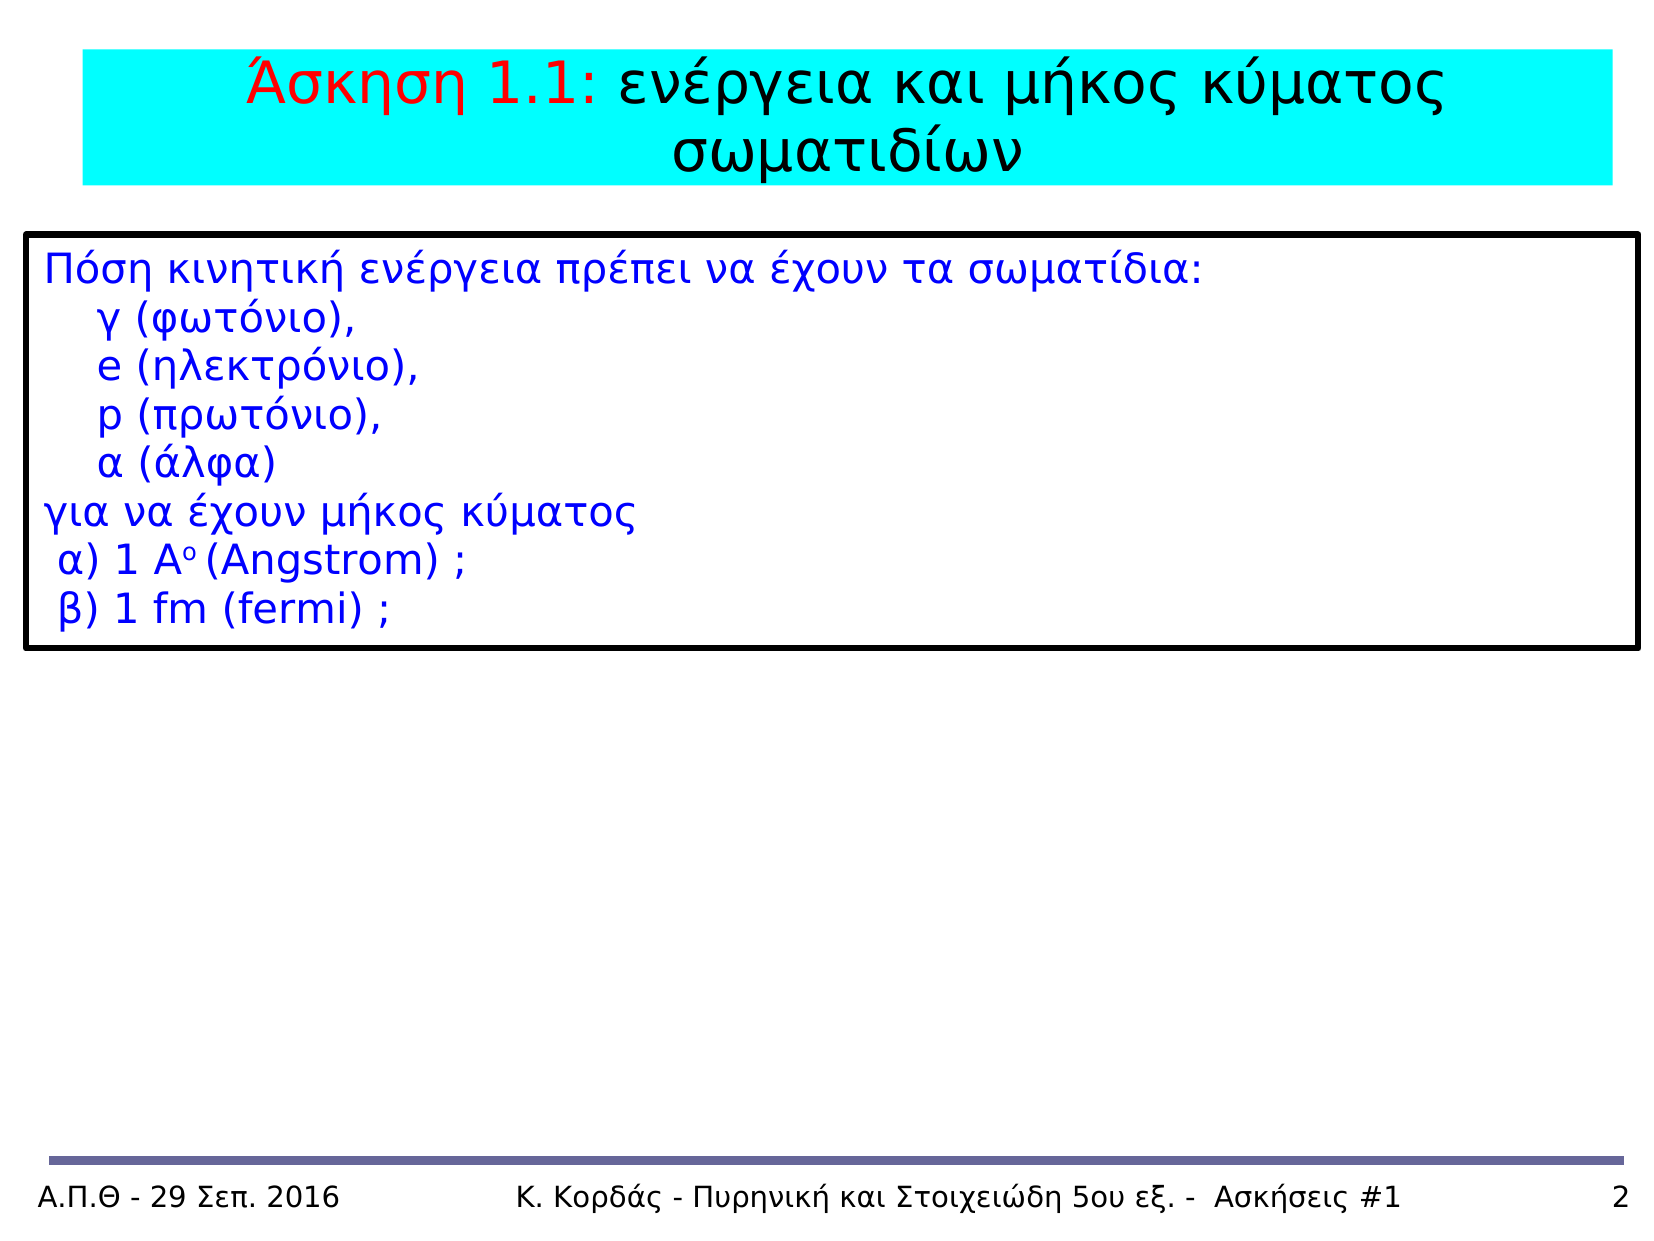

# Άσκηση 1.1: ενέργεια και μήκος κύματος σωματιδίων
Πόση κινητική ενέργεια πρέπει να έχουν τα σωματίδια:
 γ (φωτόνιο),
 e (ηλεκτρόνιο),
 p (πρωτόνιο),
 α (άλφα)
για να έχουν μήκος κύματος
 α) 1 Αο (Αngstrom) ;
 β) 1 fm (fermi) ;
Α.Π.Θ - 29 Σεπ. 2016
Κ. Κορδάς - Πυρηνική και Στοιχειώδη 5ου εξ. - Ασκήσεις #1
2